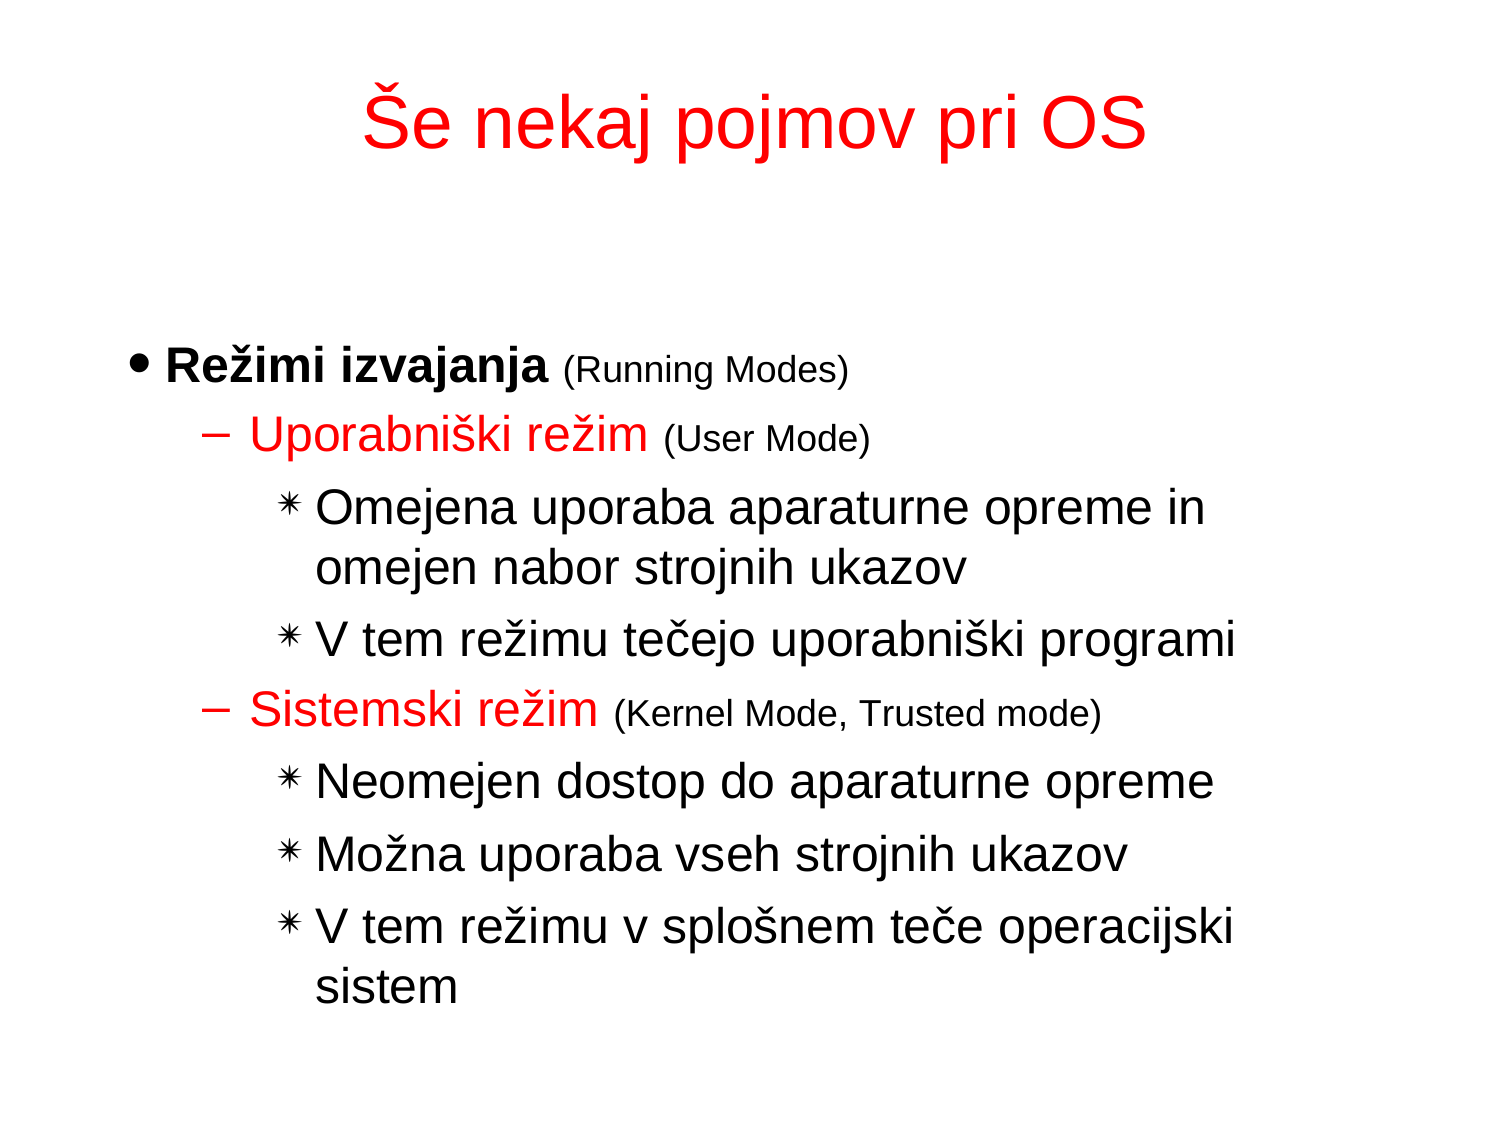

# Še nekaj pojmov pri OS
Režimi izvajanja (Running Modes)
Uporabniški režim (User Mode)
Omejena uporaba aparaturne opreme in omejen nabor strojnih ukazov
V tem režimu tečejo uporabniški programi
Sistemski režim (Kernel Mode, Trusted mode)
Neomejen dostop do aparaturne opreme
Možna uporaba vseh strojnih ukazov
V tem režimu v splošnem teče operacijski sistem